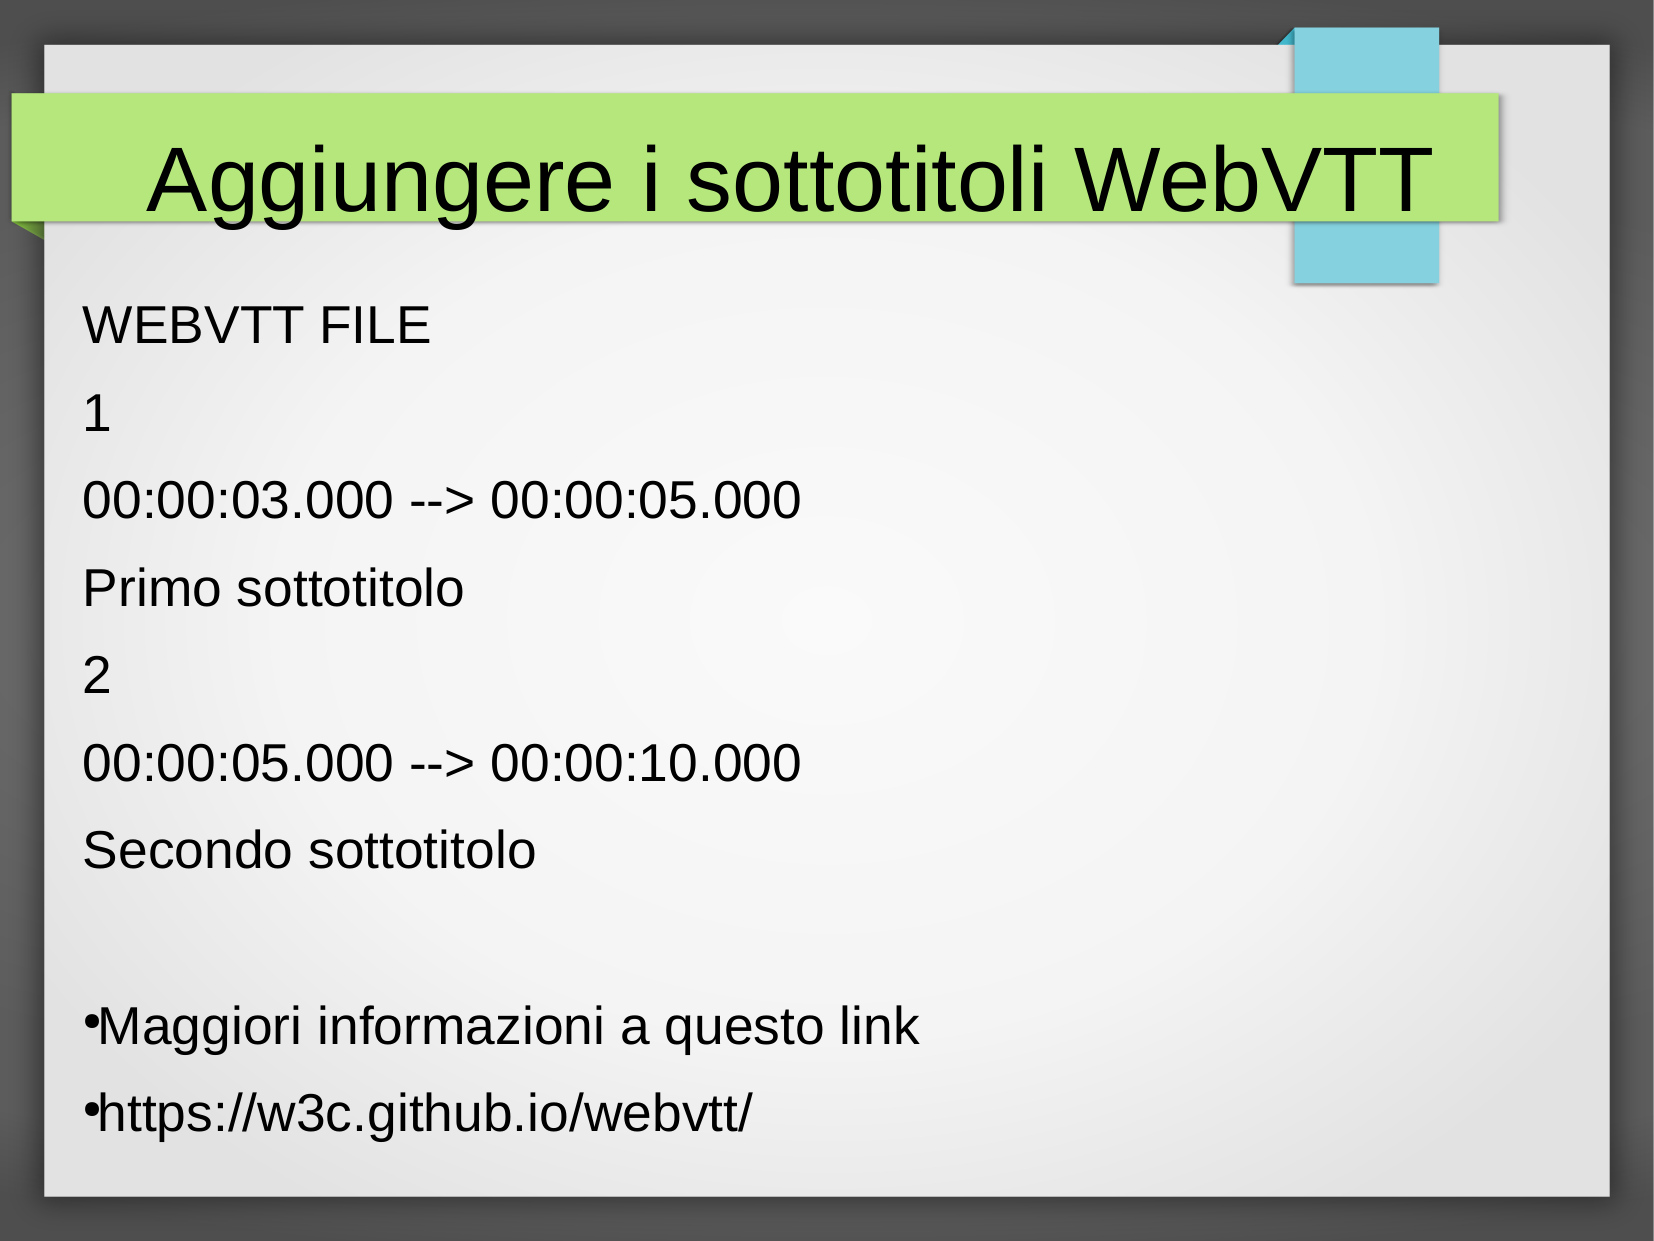

# Aggiungere i sottotitoli WebVTT
WEBVTT FILE
1
00:00:03.000 --> 00:00:05.000
Primo sottotitolo
2
00:00:05.000 --> 00:00:10.000
Secondo sottotitolo
Maggiori informazioni a questo link
https://w3c.github.io/webvtt/